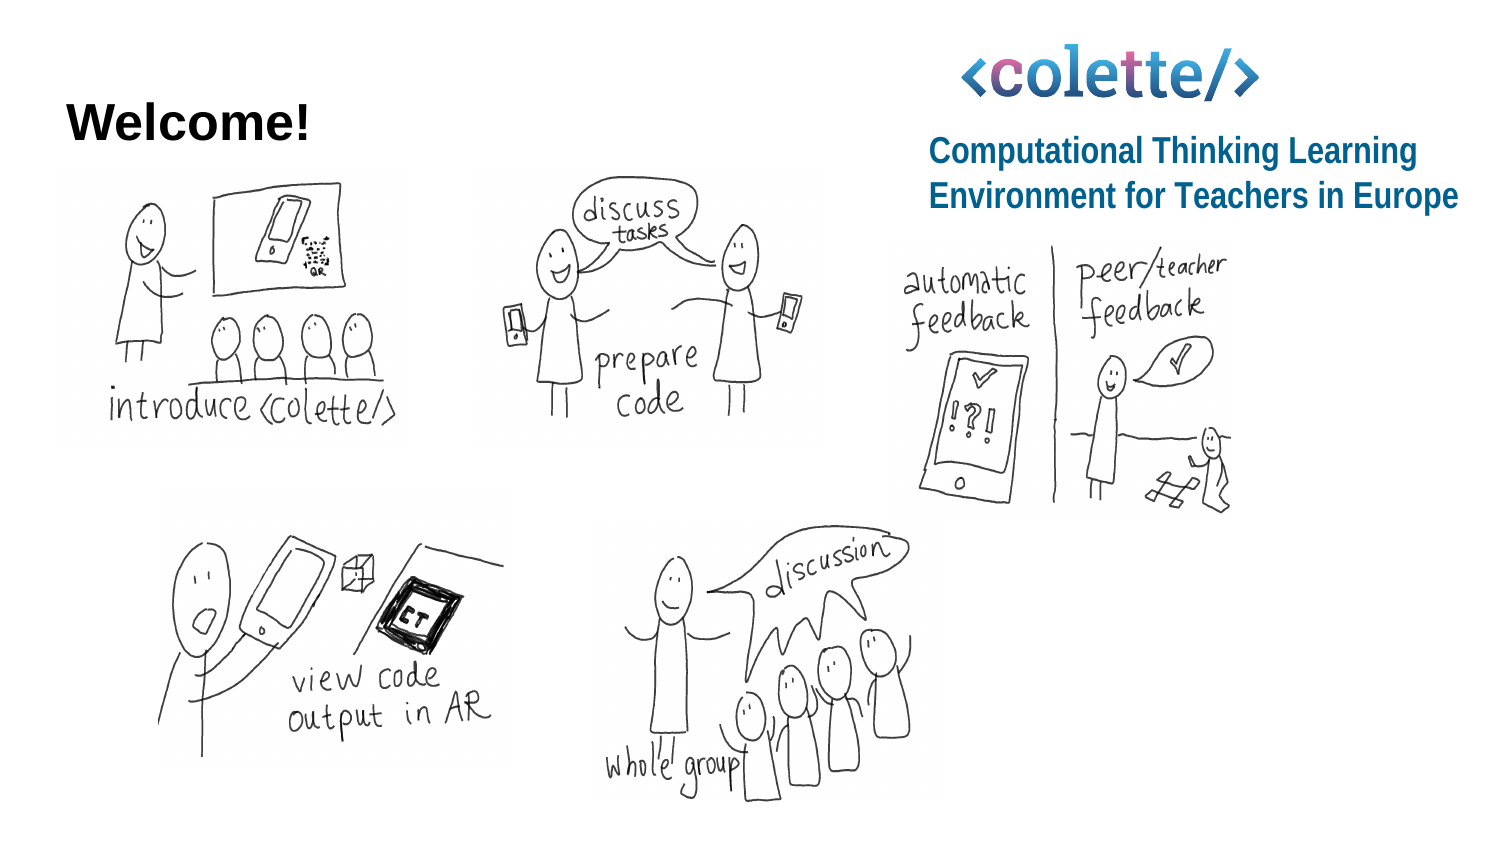

# Welcome!
Computational Thinking Learning Environment for Teachers in Europe